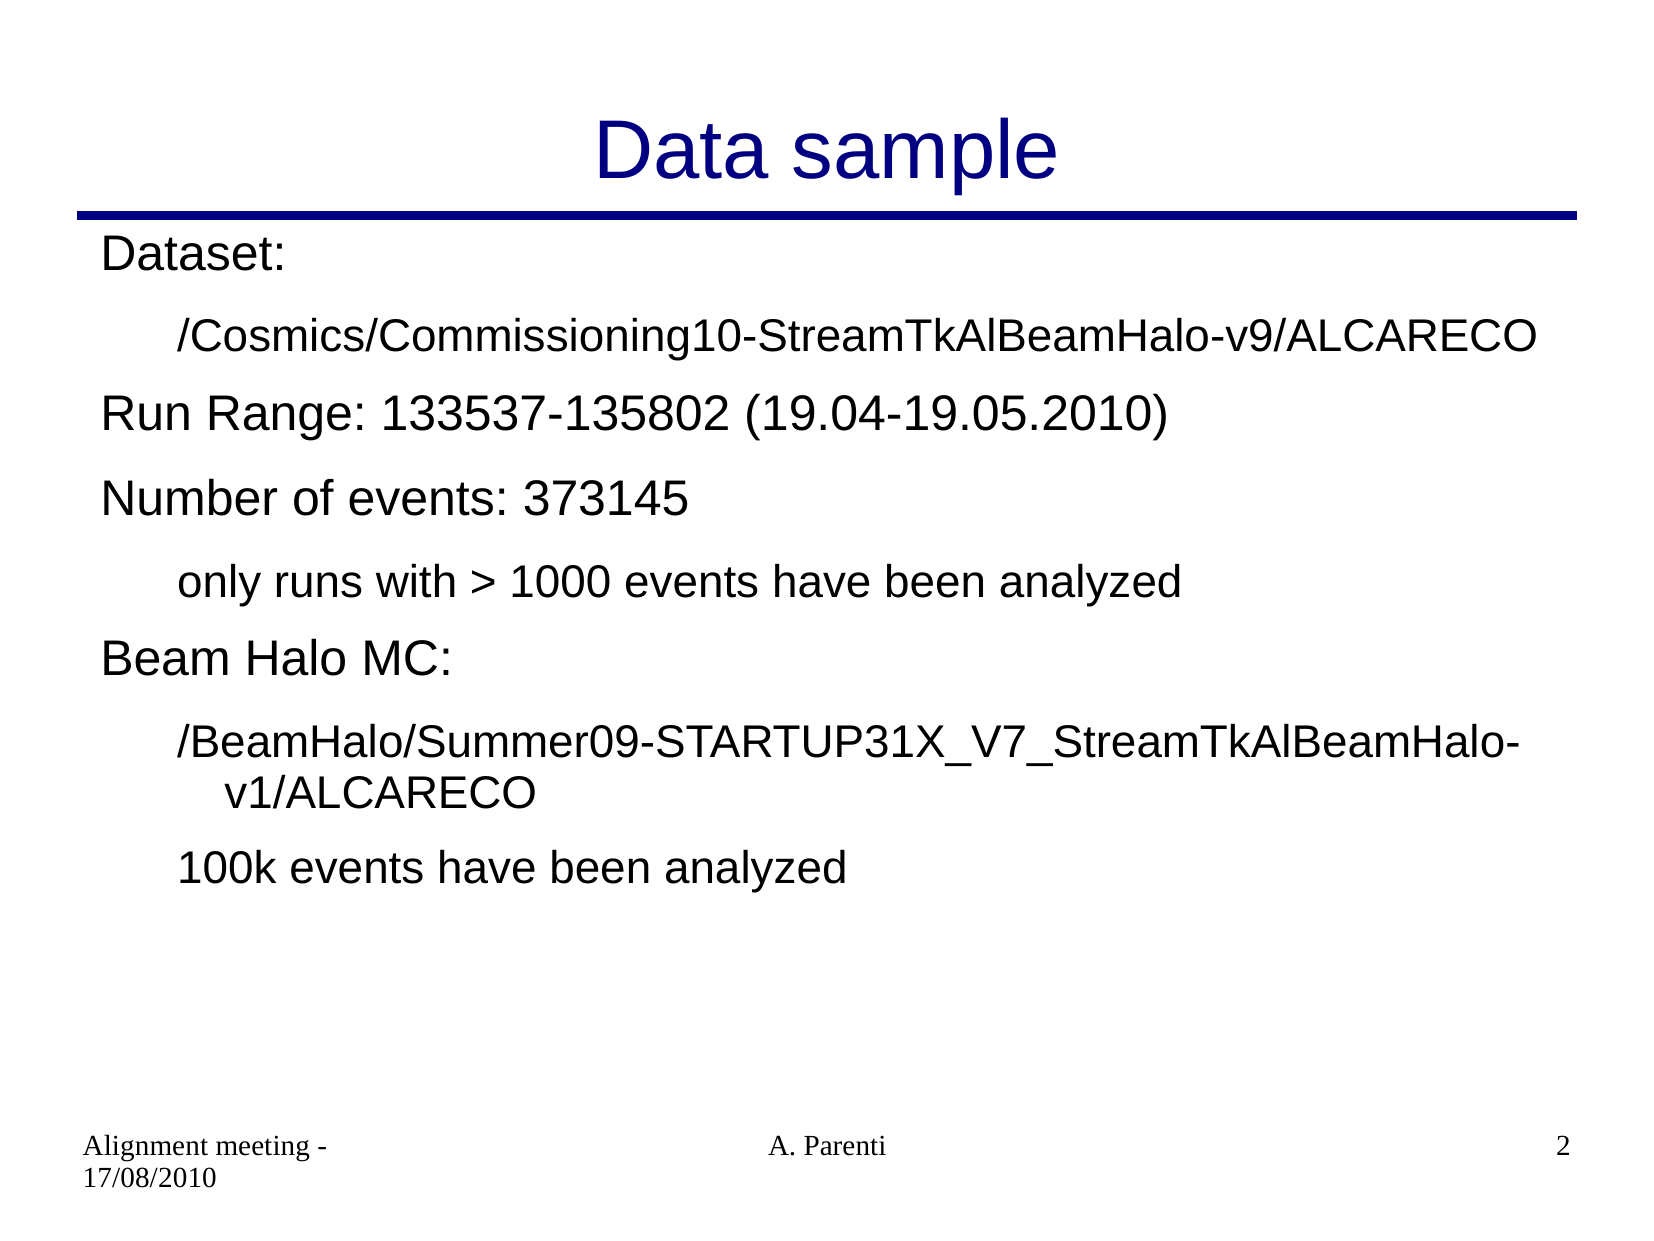

# Data sample
Dataset:
/Cosmics/Commissioning10-StreamTkAlBeamHalo-v9/ALCARECO
Run Range: 133537-135802 (19.04-19.05.2010)
Number of events: 373145
only runs with > 1000 events have been analyzed
Beam Halo MC:
/BeamHalo/Summer09-STARTUP31X_V7_StreamTkAlBeamHalo-v1/ALCARECO
100k events have been analyzed
2